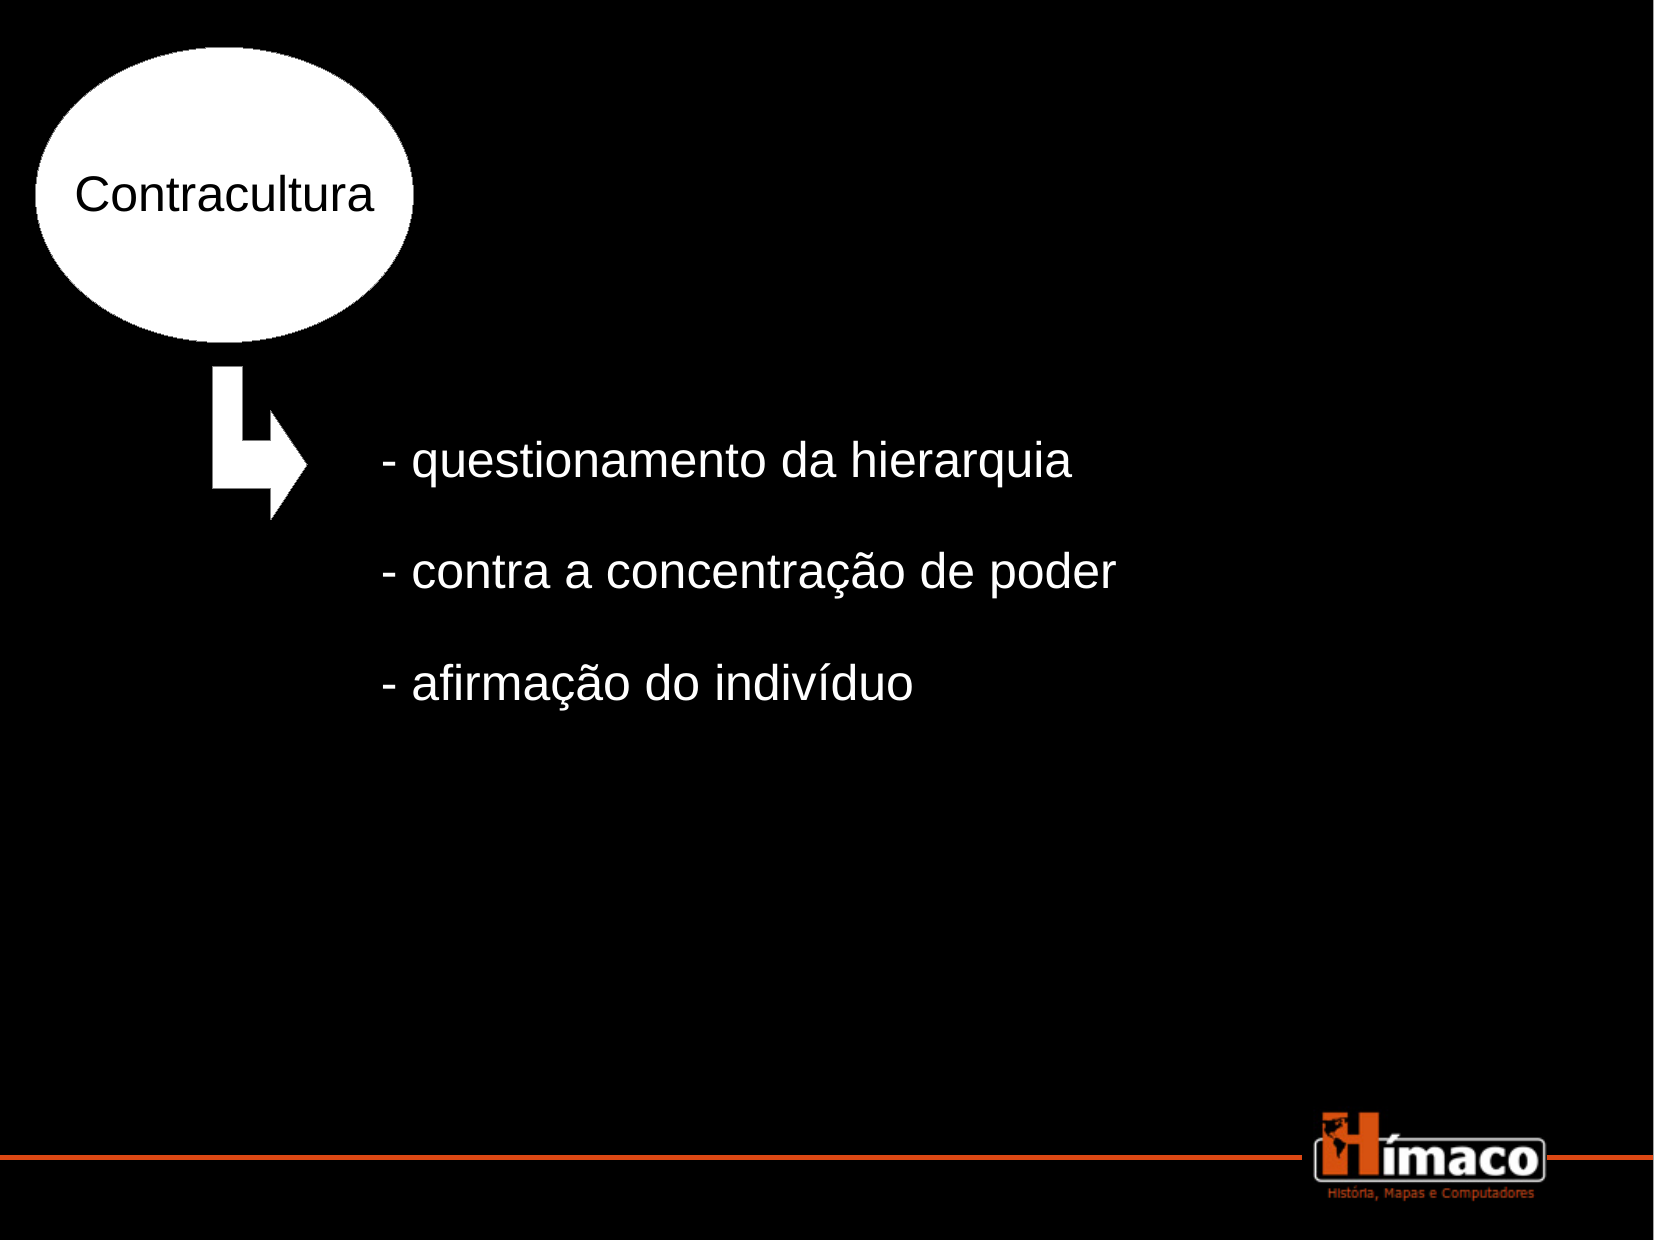

Contracultura
- questionamento da hierarquia
- contra a concentração de poder
- afirmação do indivíduo